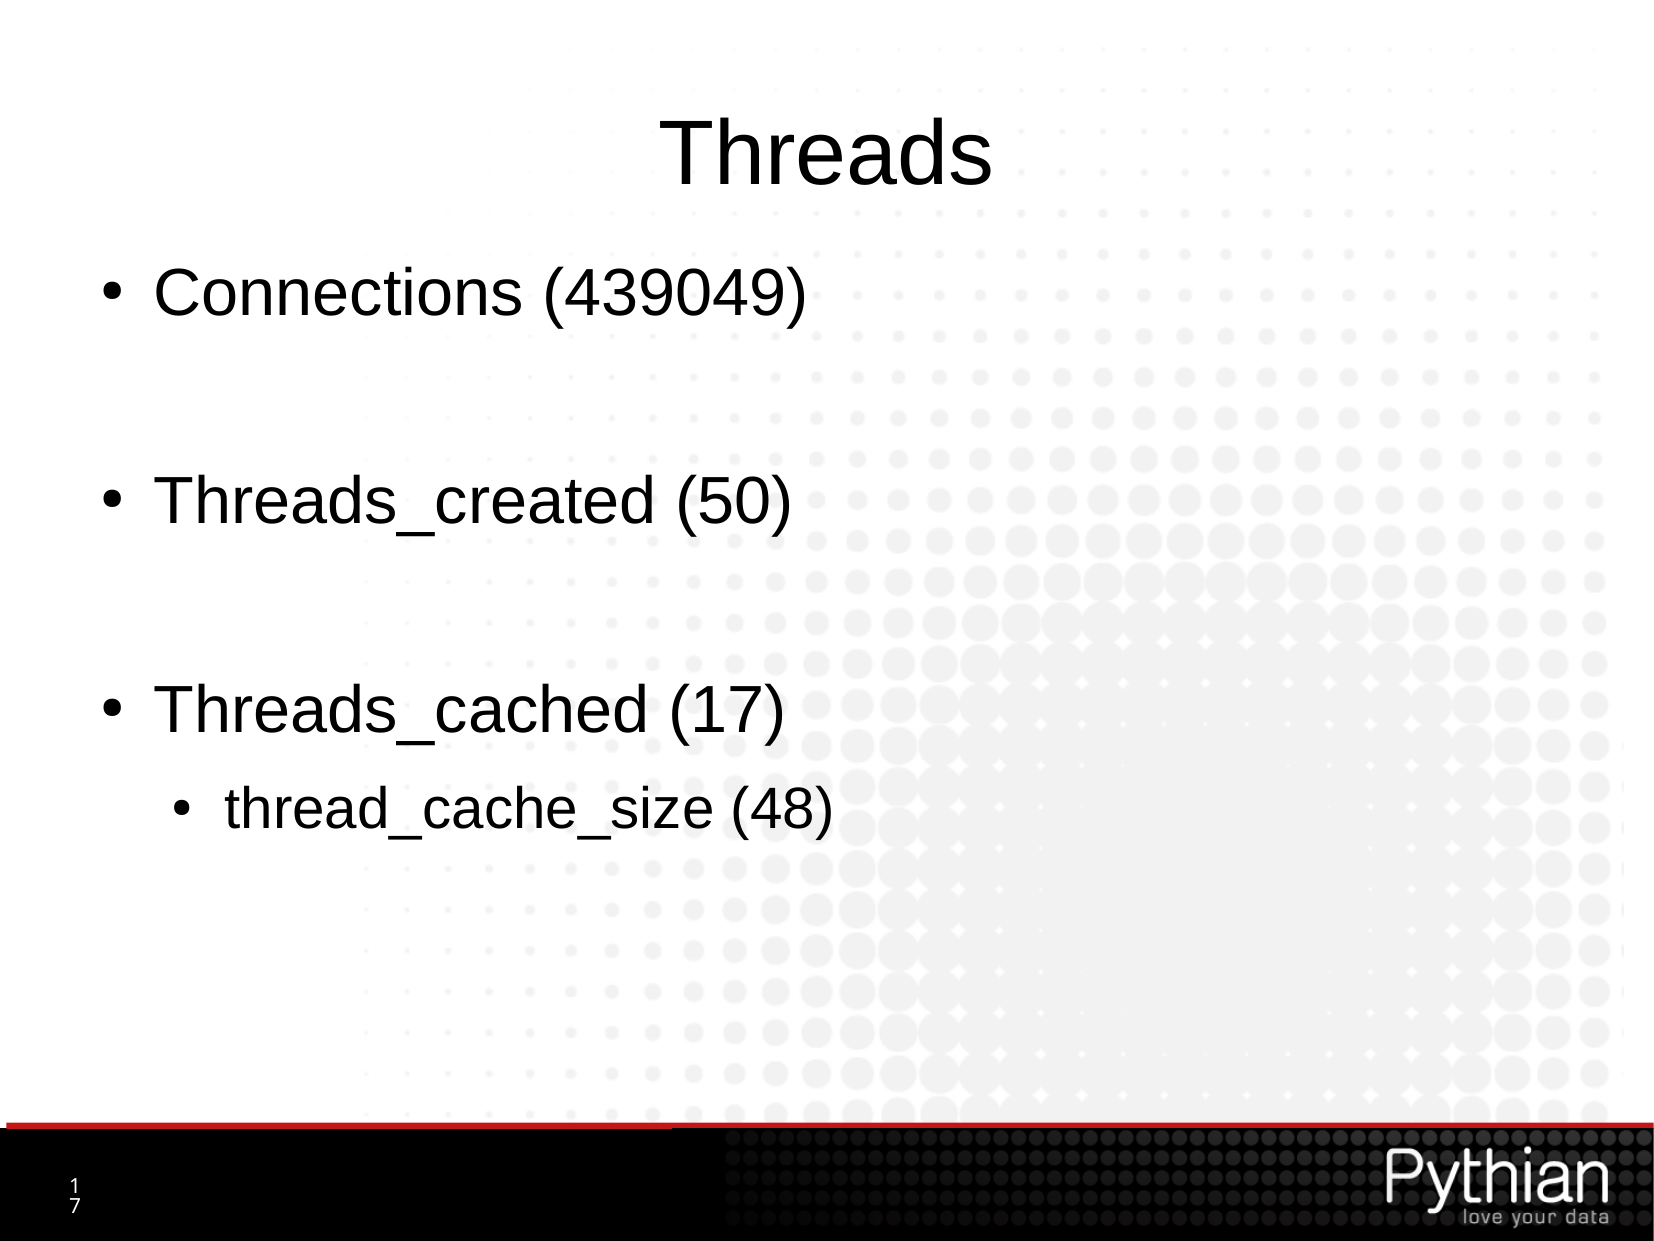

# Threads
Connections (439049)
Threads_created (50)
Threads_cached (17)
thread_cache_size (48)